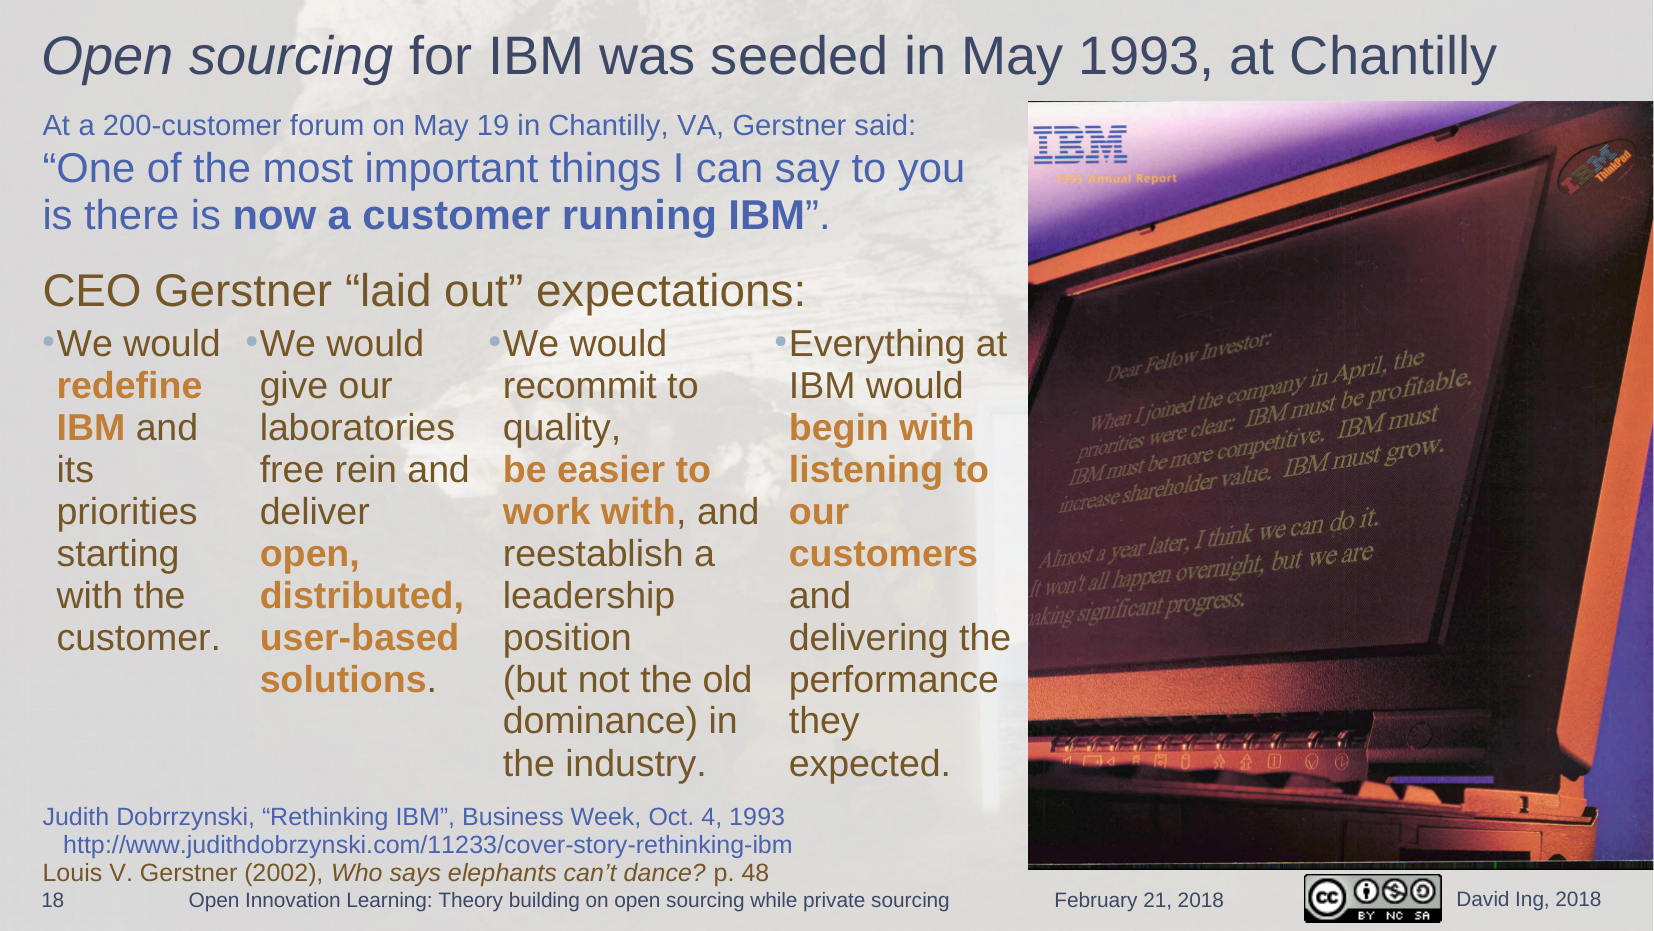

# Open sourcing for IBM was seeded in May 1993, at Chantilly
At a 200-customer forum on May 19 in Chantilly, VA, Gerstner said:
“One of the most important things I can say to you is there is now a customer running IBM”.
CEO Gerstner “laid out” expectations:
We would redefine IBM and its priorities starting with the customer.
We would give our laboratories free rein and deliver open, distributed, user-based solutions.
We would recommit to quality,
be easier to work with, and reestablish a leadership position
(but not the old dominance) in the industry.
Everything at IBM would
begin with listening to our customers and delivering the performance they expected.
Judith Dobrrzynski, “Rethinking IBM”, Business Week, Oct. 4, 1993 http://www.judithdobrzynski.com/11233/cover-story-rethinking-ibm
Louis V. Gerstner (2002), Who says elephants can’t dance? p. 48
Open Innovation Learning: Theory building on open sourcing while private sourcing
February 21, 2018
18